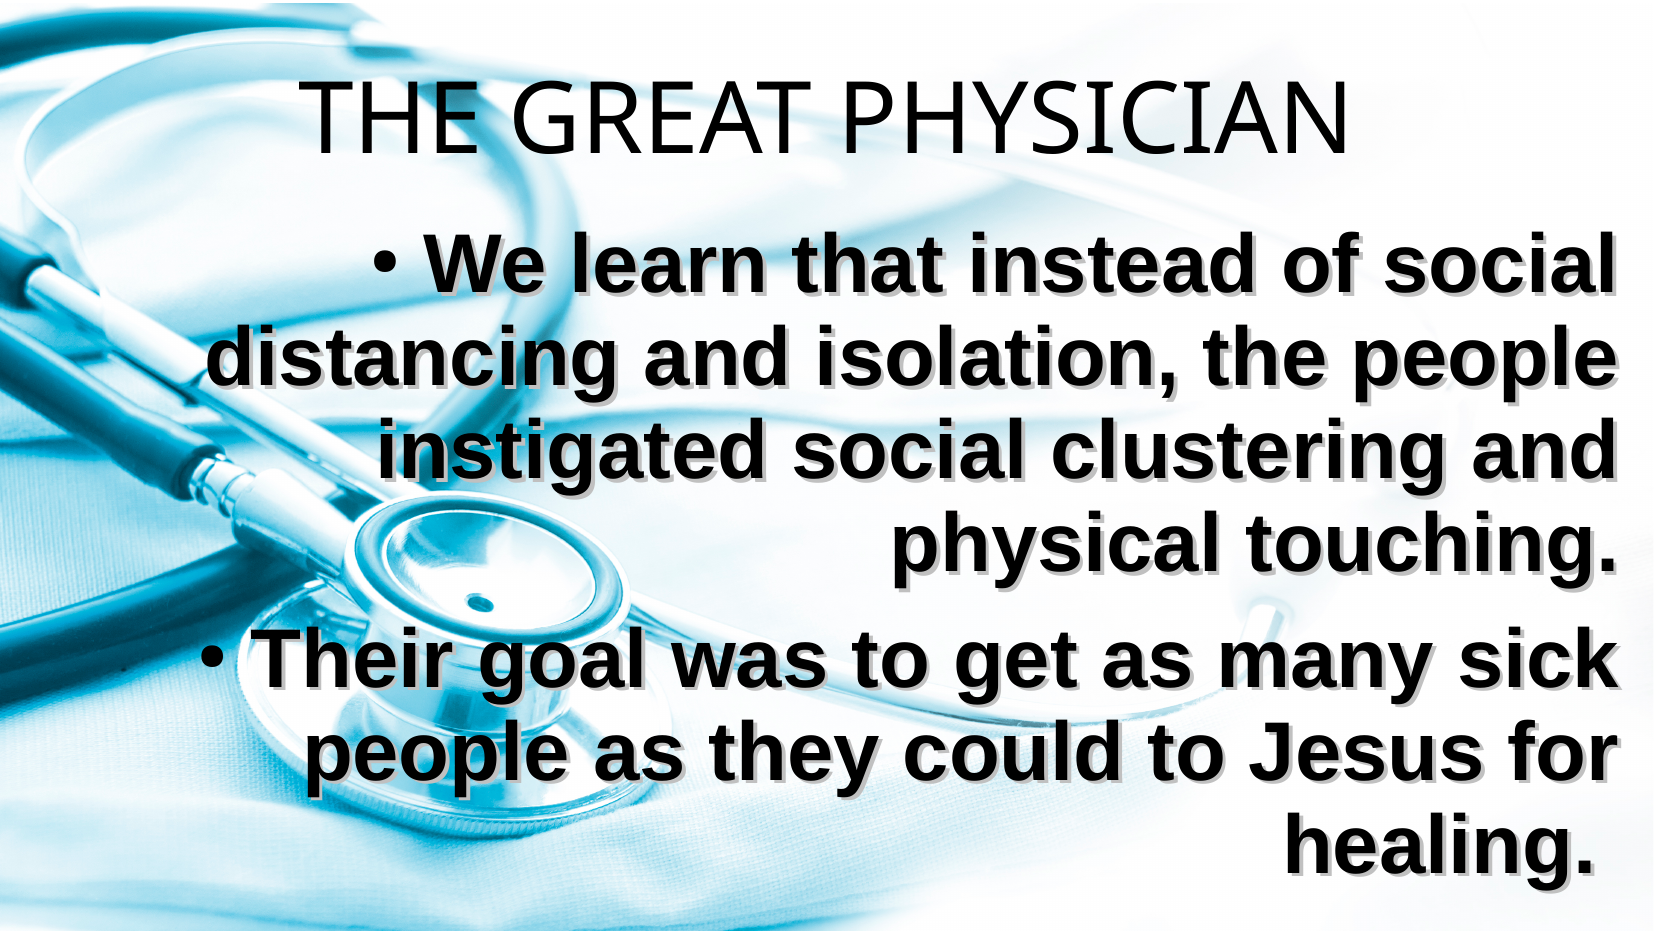

# THE GREAT PHYSICIAN
We learn that instead of social distancing and isolation, the people instigated social clustering and physical touching.
Their goal was to get as many sick people as they could to Jesus for healing.